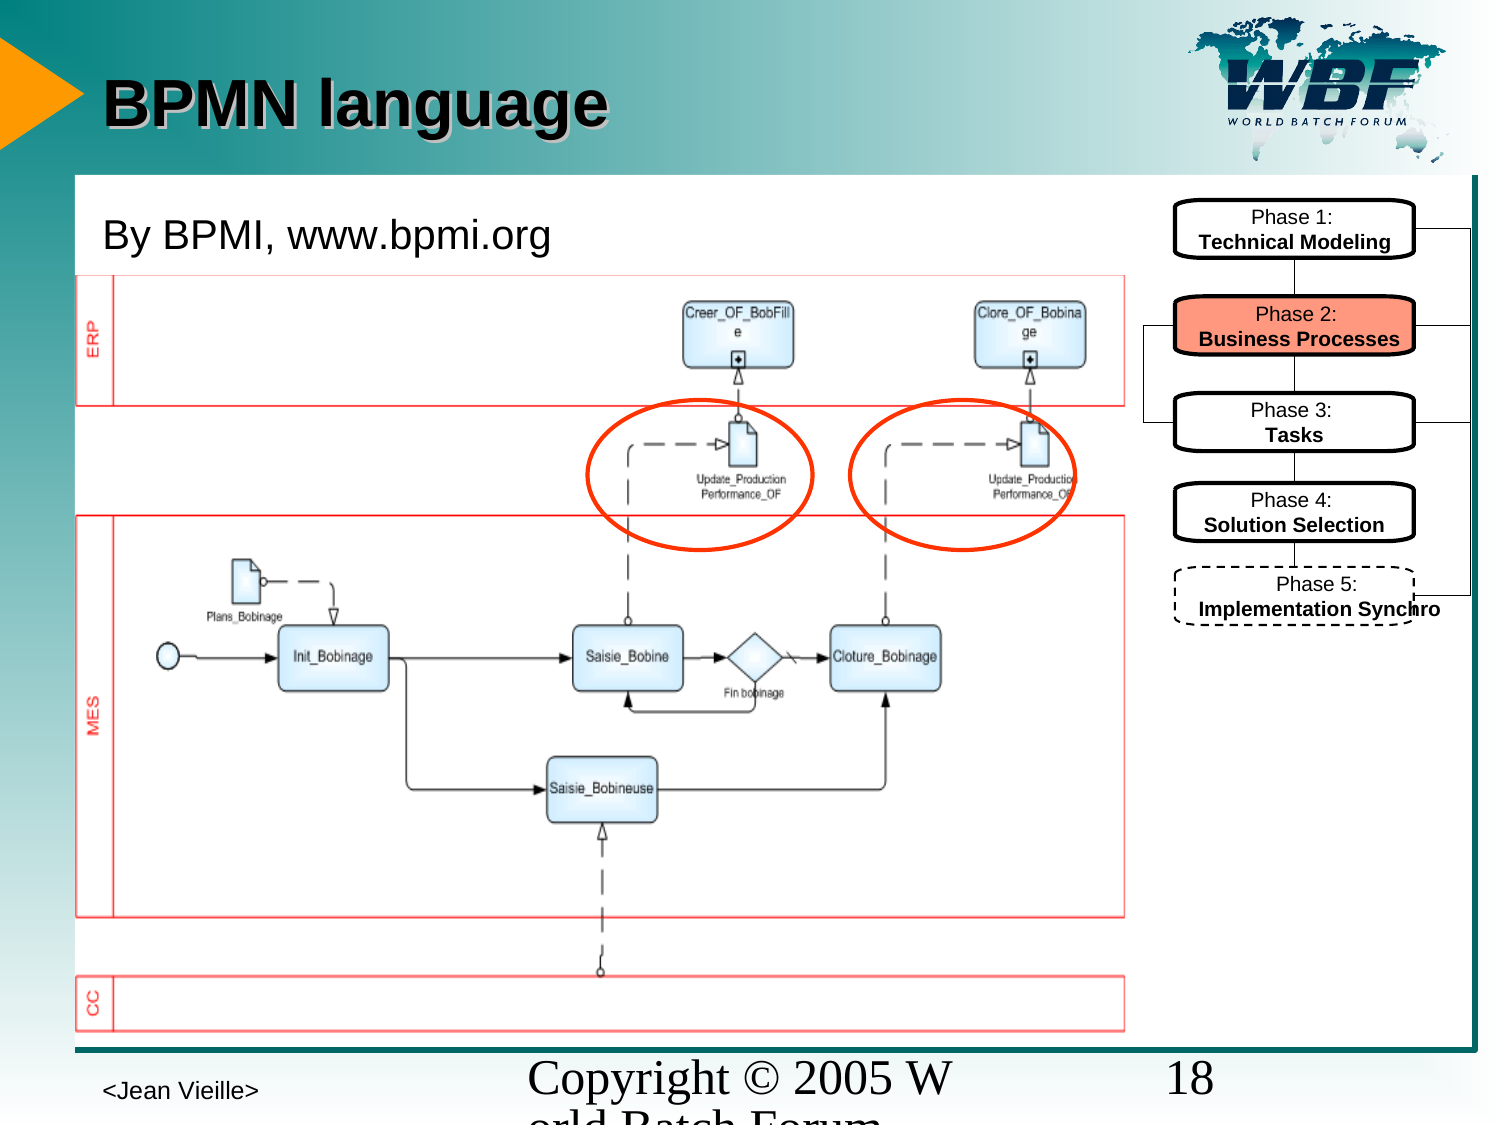

# BPMN language
By BPMI, www.bpmi.org
Phase 1:
Technical Modeling
Phase 2:
Business Processes
Phase 3:
Tasks
Phase 4:
Solution Selection
Phase 5:
Implementation Synchro
Copyright © 2005 World Batch Forum
18